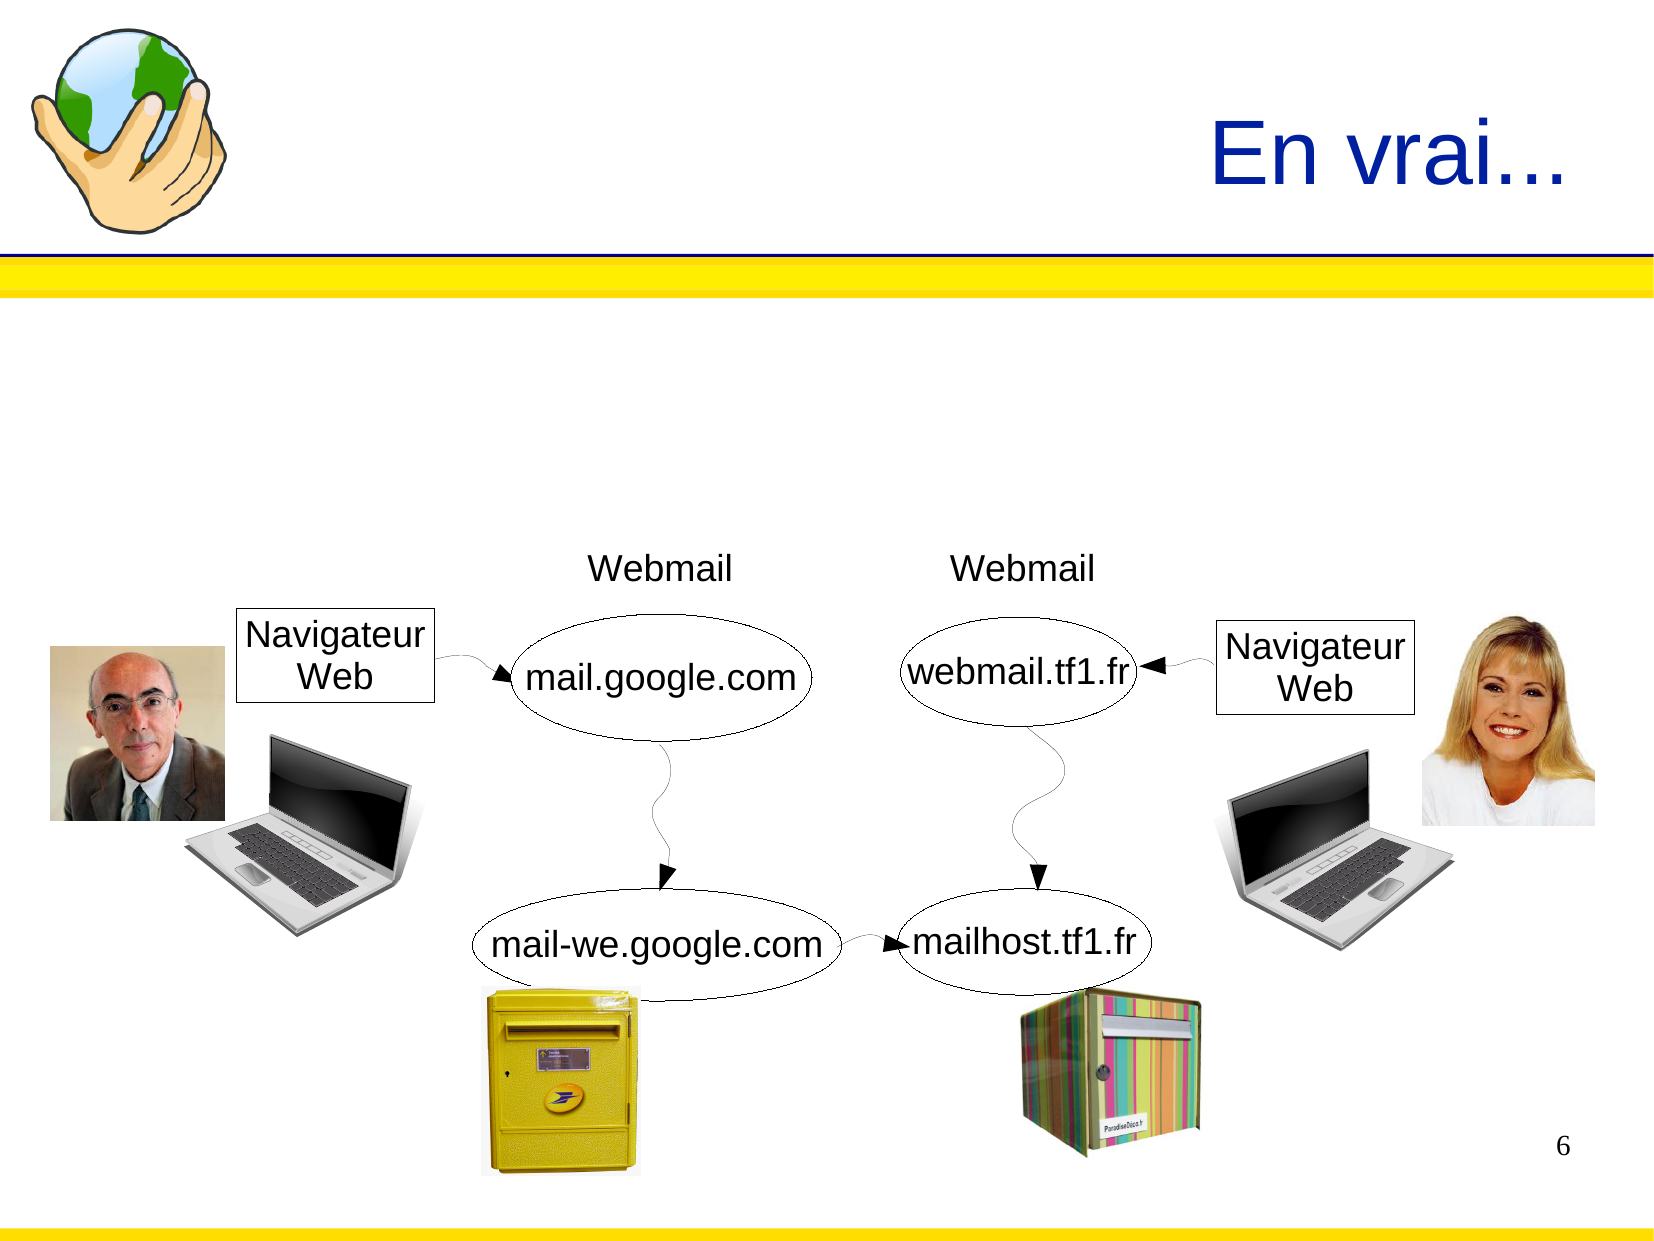

# En vrai...
Webmail
Webmail
Navigateur
Web
mail.google.com
webmail.tf1.fr
Navigateur
Web
mail-we.google.com
mailhost.tf1.fr
6